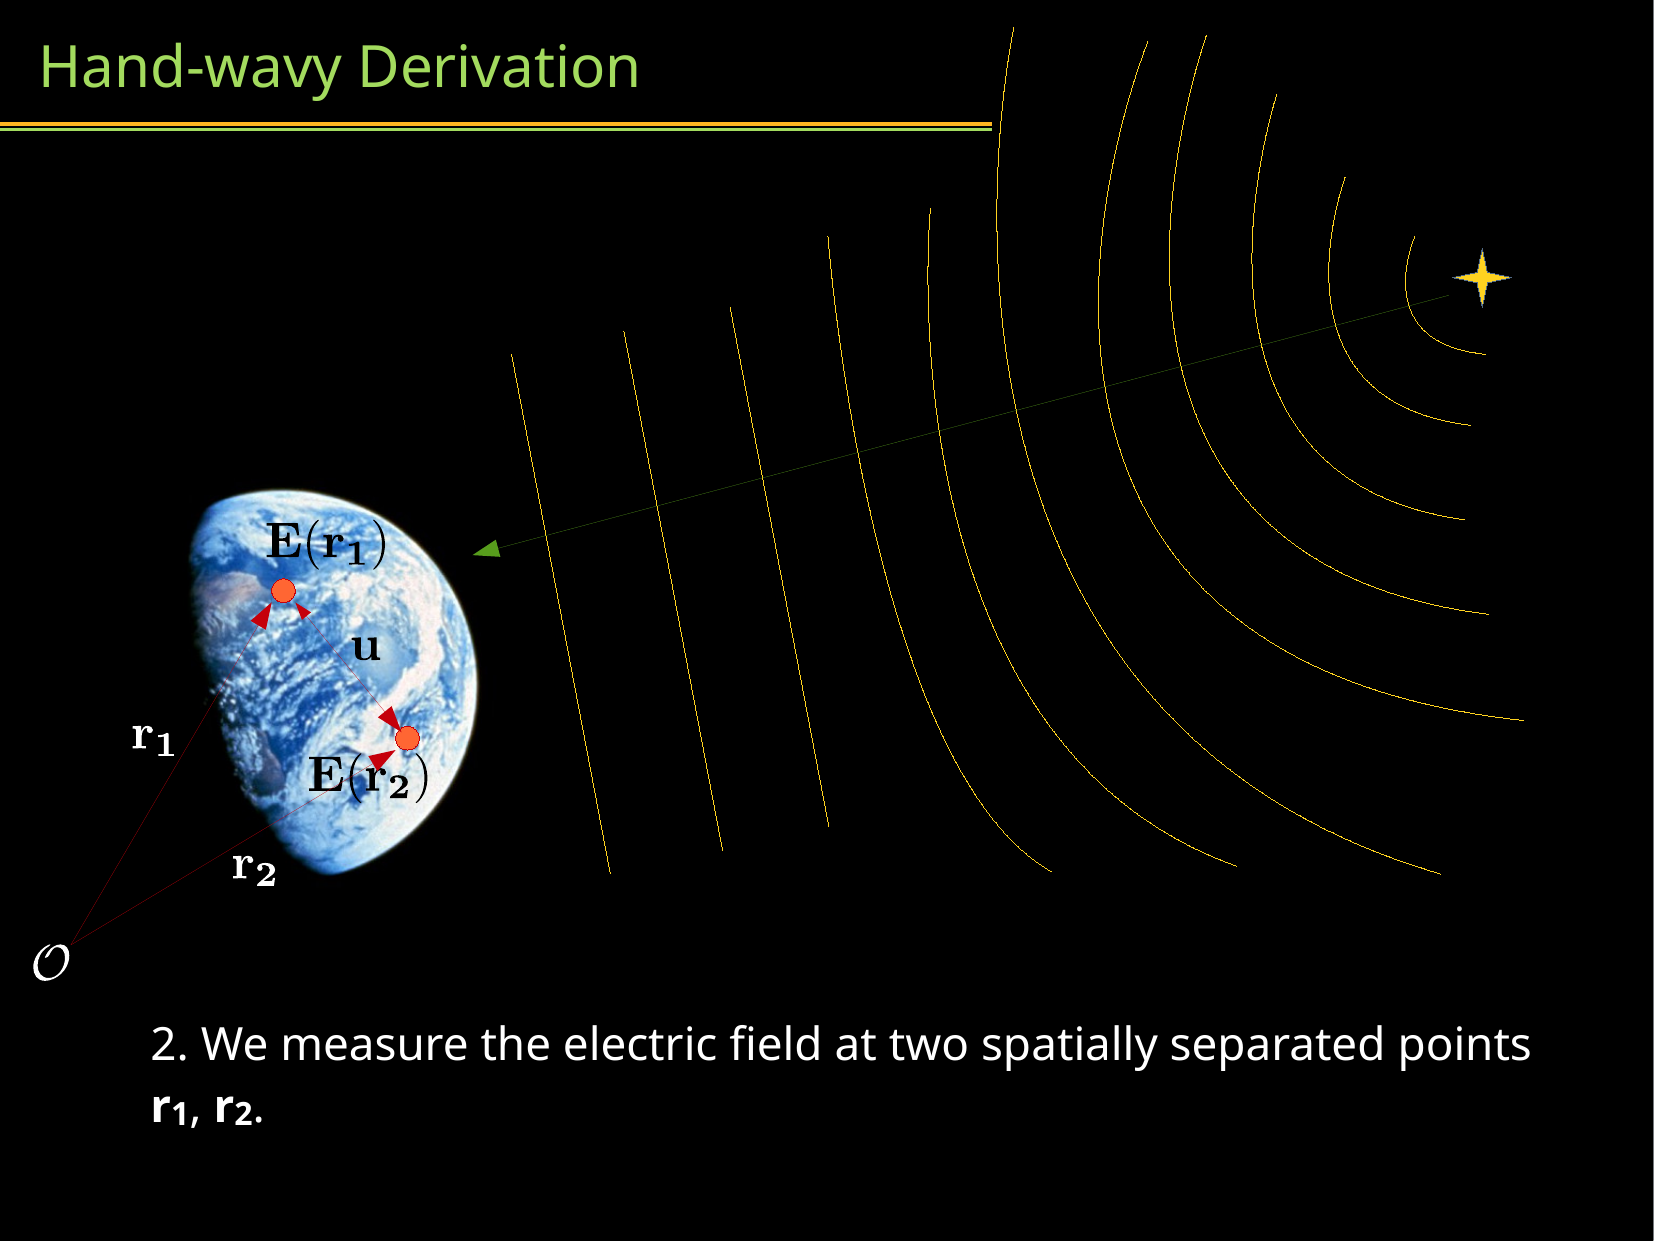

Hand-wavy Derivation
2. We measure the electric field at two spatially separated points r1, r2.
NASSP 2016
11